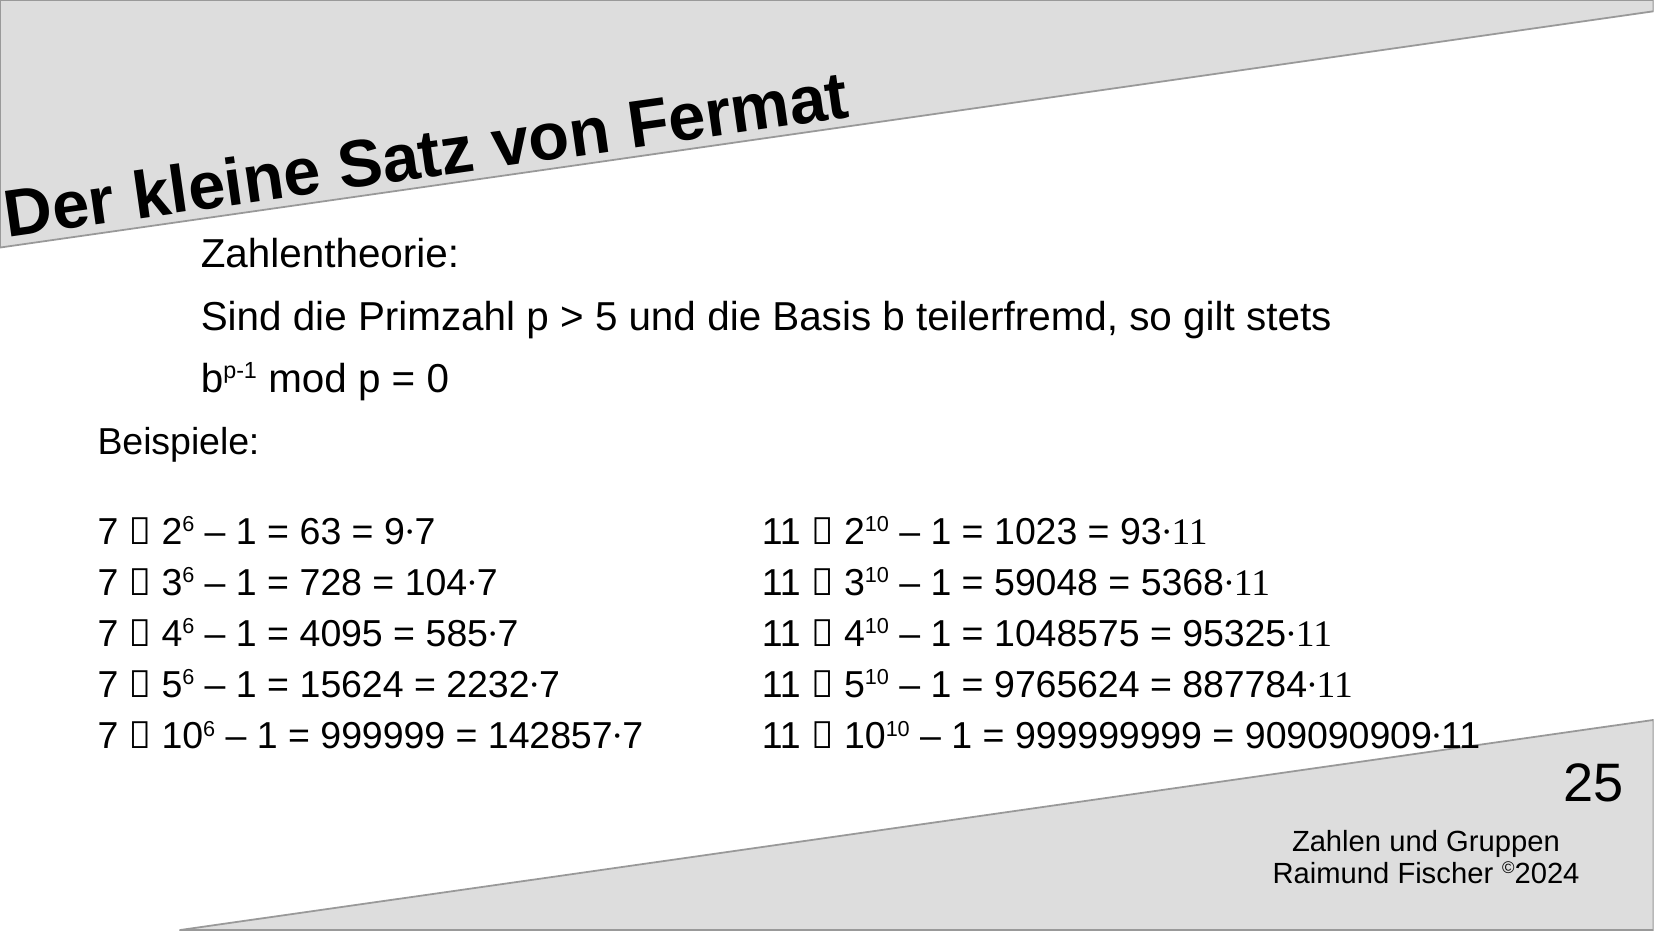

# Der kleine Satz von Fermat
Zahlentheorie:
Sind die Primzahl p > 5 und die Basis b teilerfremd, so gilt stets
bp-1 mod p = 0
Beispiele:
7  26 – 1 = 63 = 9∙7					11  210 – 1 = 1023 = 93∙11
7  36 – 1 = 728 = 104∙7				11  310 – 1 = 59048 = 5368∙11
7  46 – 1 = 4095 = 585∙7				11  410 – 1 = 1048575 = 95325∙11
7  56 – 1 = 15624 = 2232∙7			11  510 – 1 = 9765624 = 887784∙11
7  106 – 1 = 999999 = 142857∙7		11  1010 – 1 = 999999999 = 909090909∙11
25